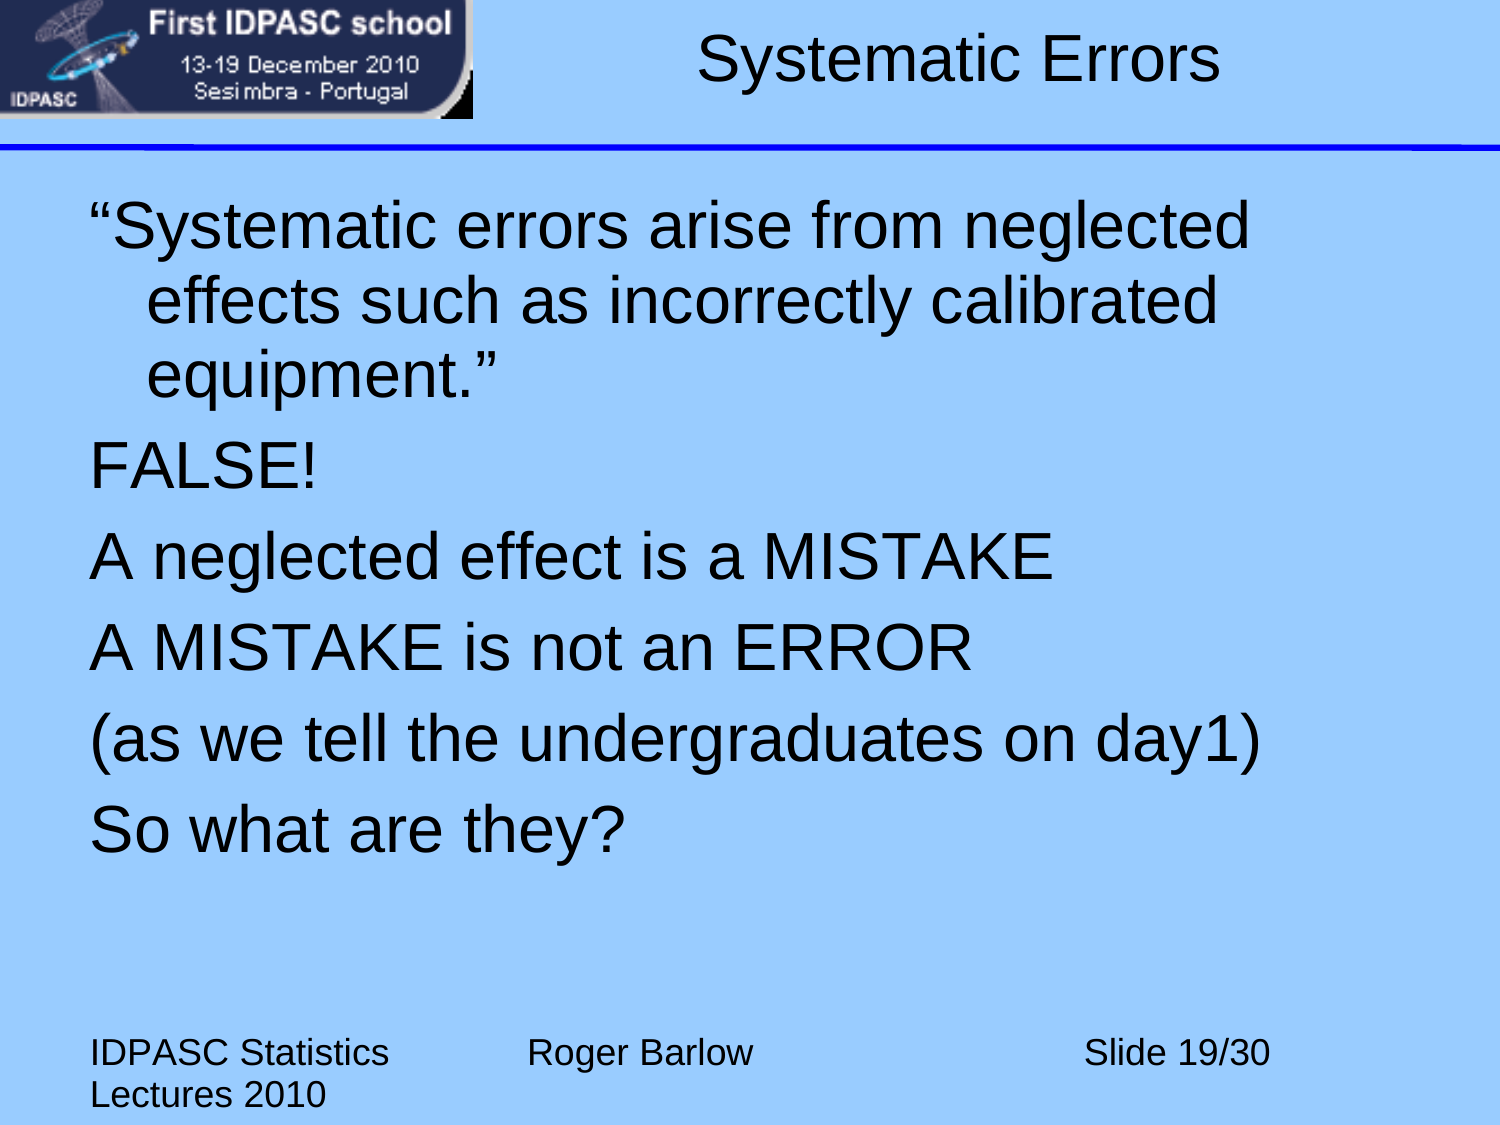

# Systematic Errors
“Systematic errors arise from neglected effects such as incorrectly calibrated equipment.”
FALSE!
A neglected effect is a MISTAKE
A MISTAKE is not an ERROR
(as we tell the undergraduates on day1)
So what are they?
19